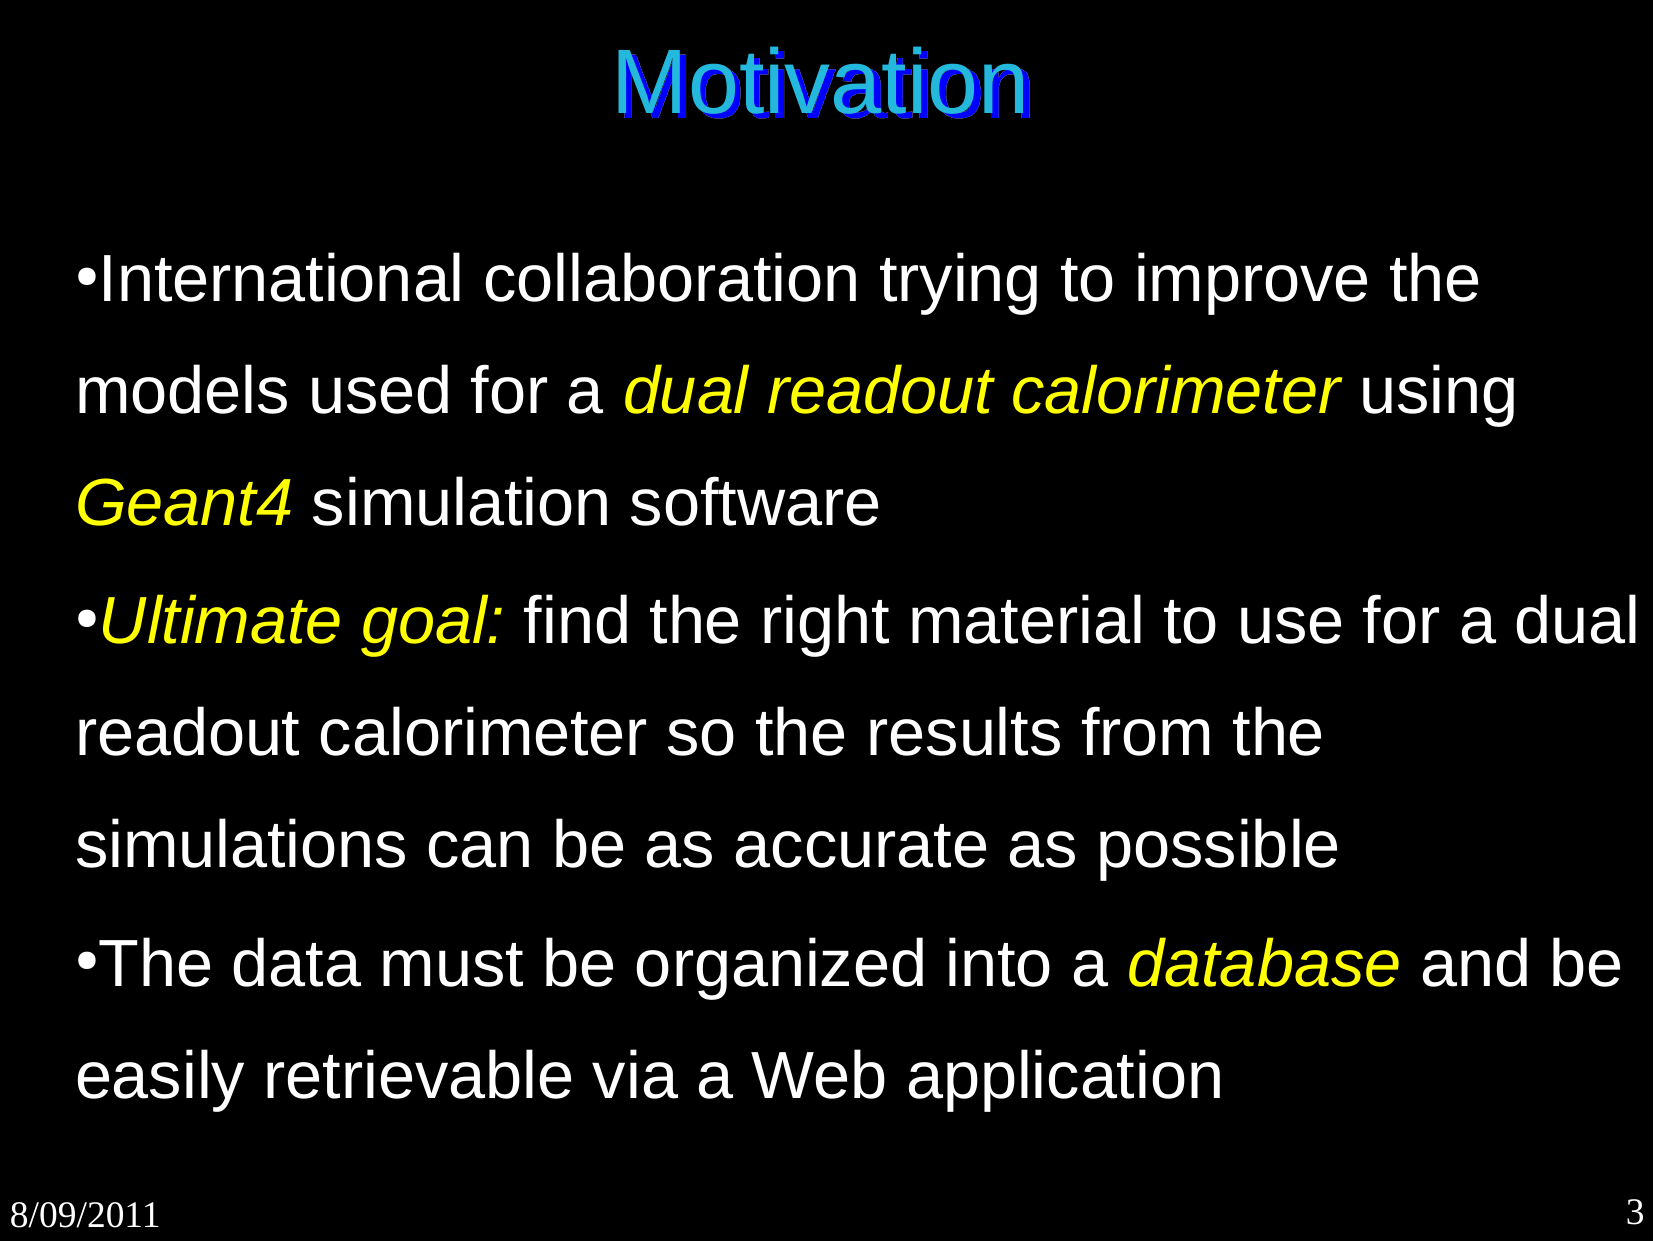

Motivation
International collaboration trying to improve the models used for a dual readout calorimeter using Geant4 simulation software
Ultimate goal: find the right material to use for a dual readout calorimeter so the results from the simulations can be as accurate as possible
The data must be organized into a database and be easily retrievable via a Web application
3
8/09/2011